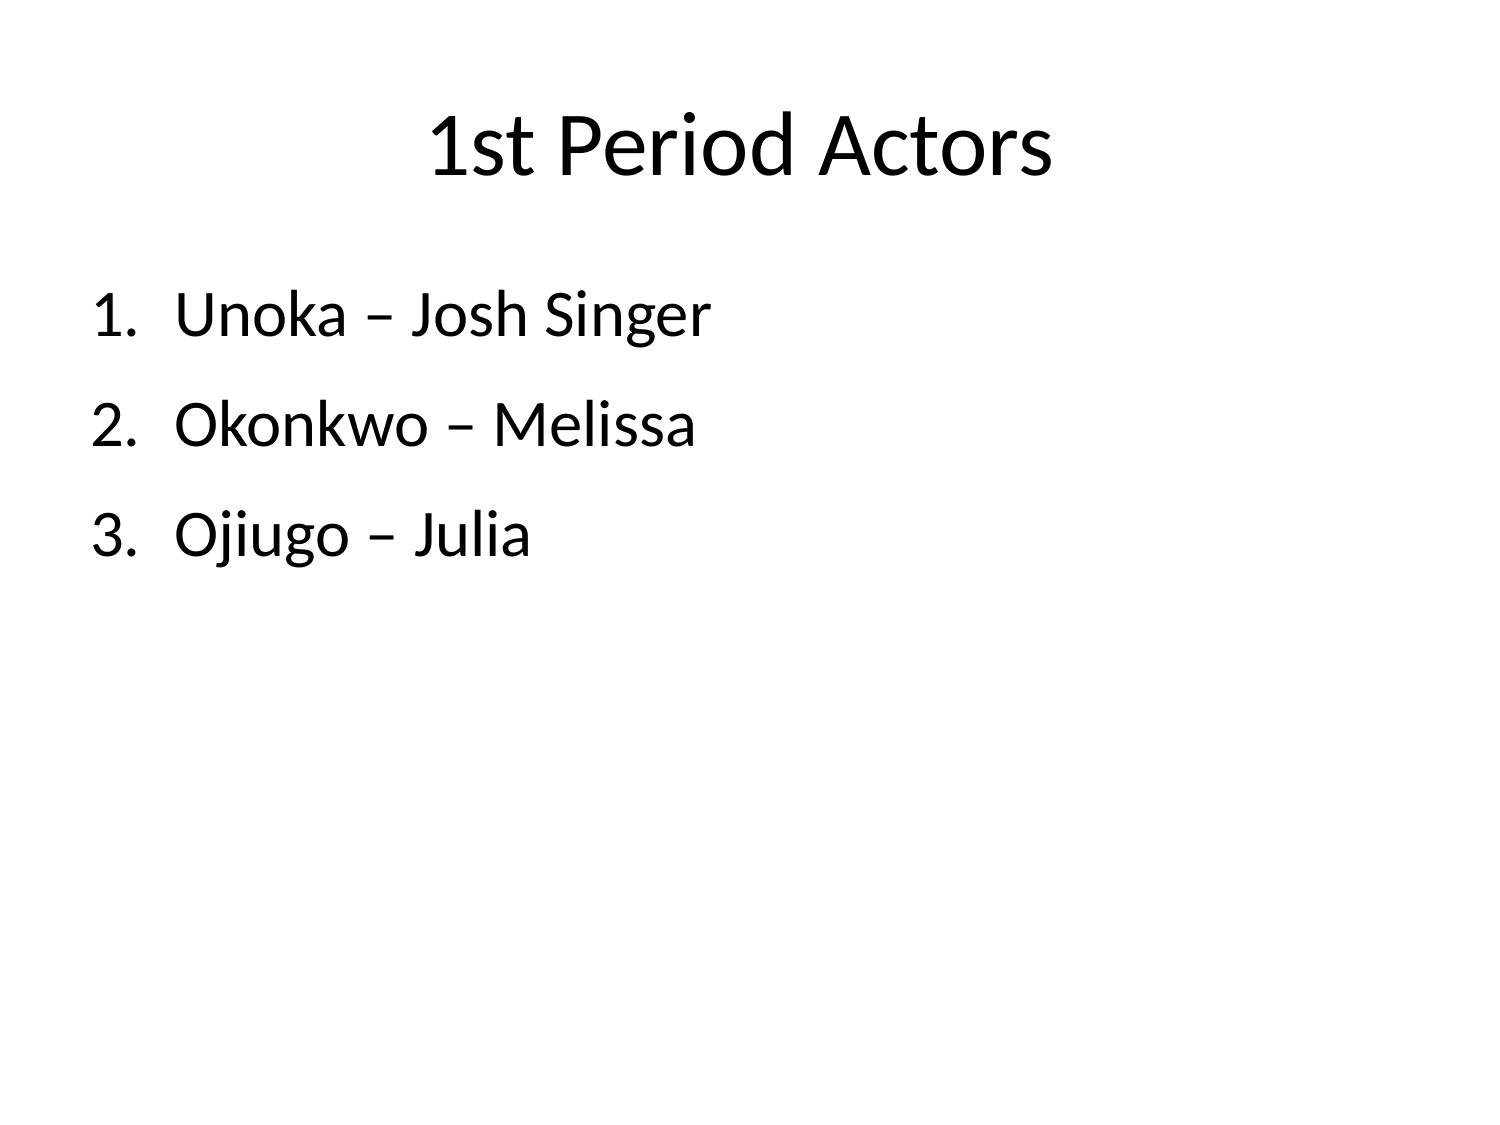

# 1st Period Actors
Unoka – Josh Singer
Okonkwo – Melissa
Ojiugo – Julia